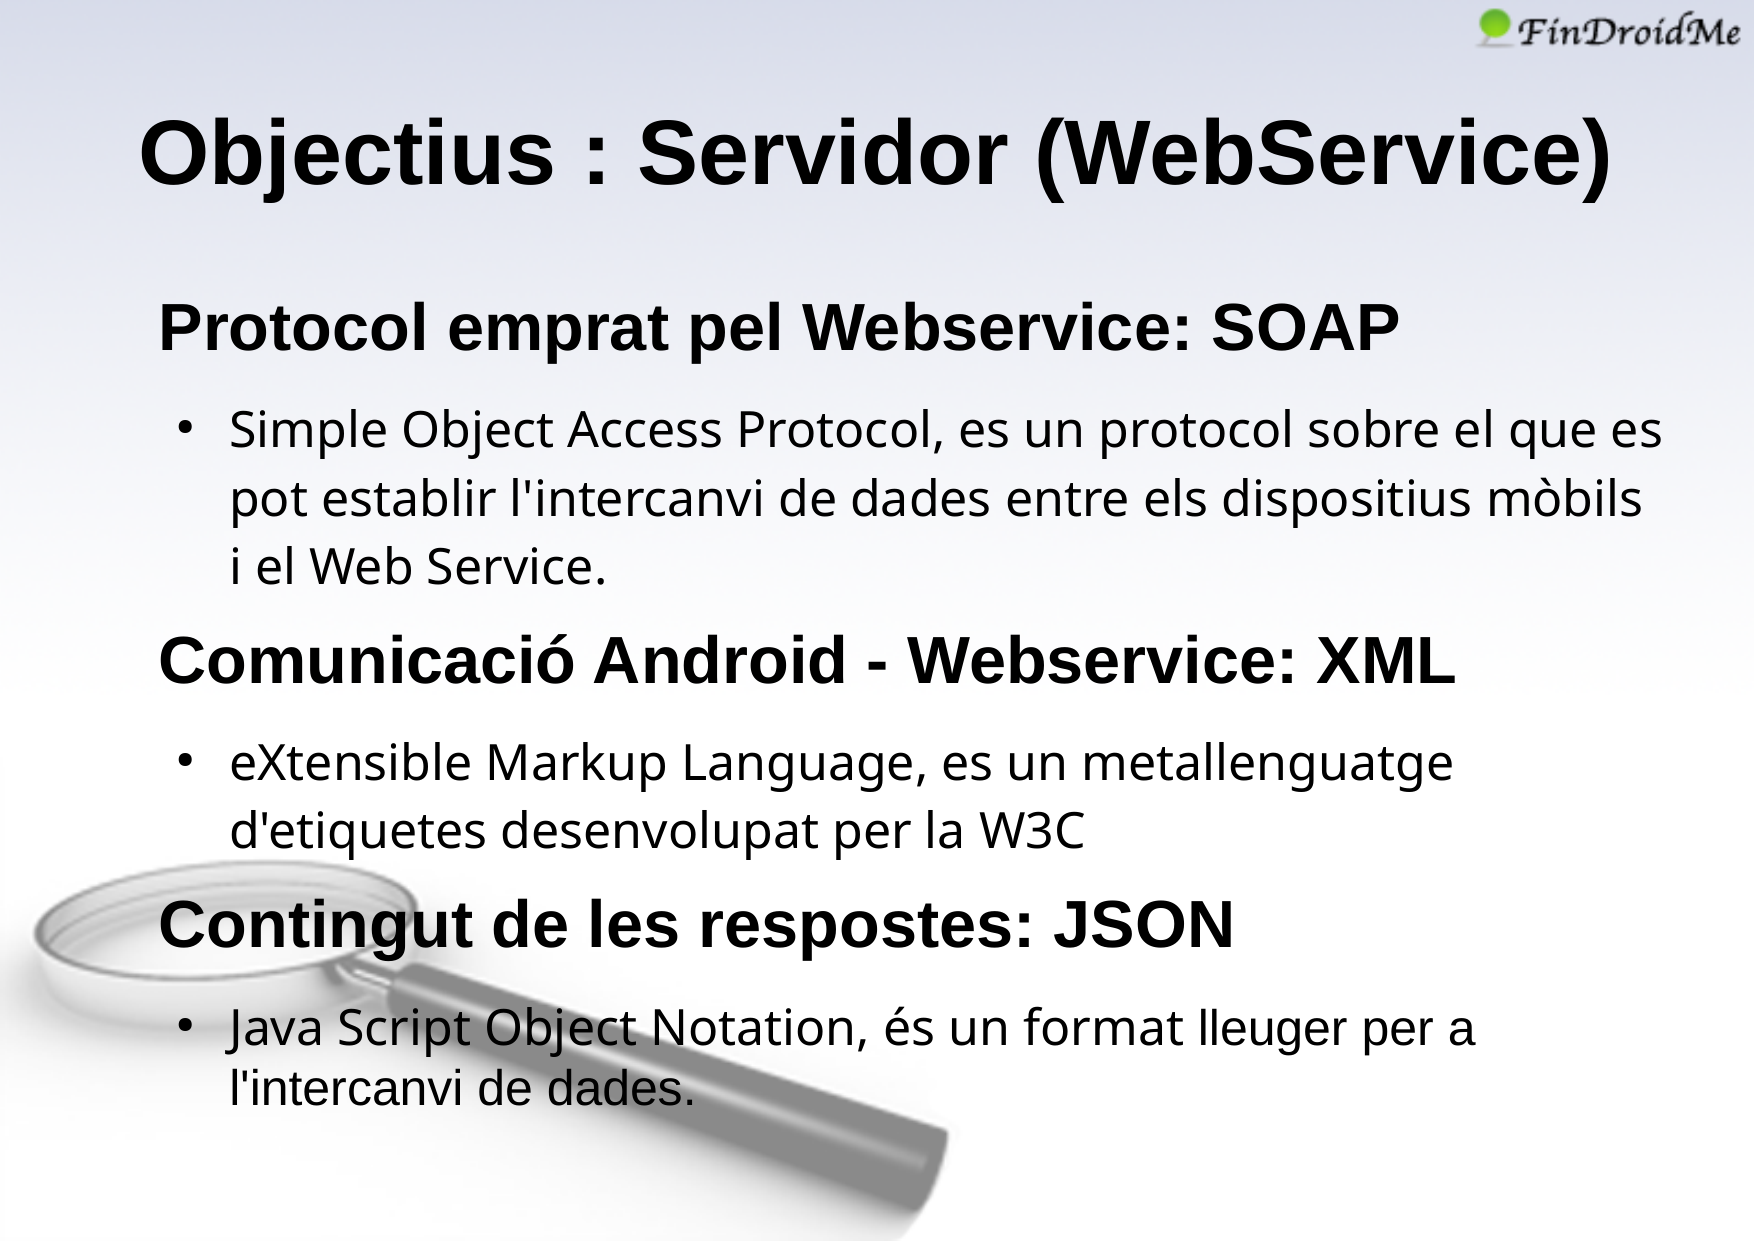

# Objectius : Servidor (WebService)
Protocol emprat pel Webservice: SOAP
Simple Object Access Protocol, es un protocol sobre el que es pot establir l'intercanvi de dades entre els dispositius mòbils i el Web Service.
Comunicació Android - Webservice: XML
eXtensible Markup Language, es un metallenguatge d'etiquetes desenvolupat per la W3C
Contingut de les respostes: JSON
Java Script Object Notation, és un format lleuger per a l'intercanvi de dades.